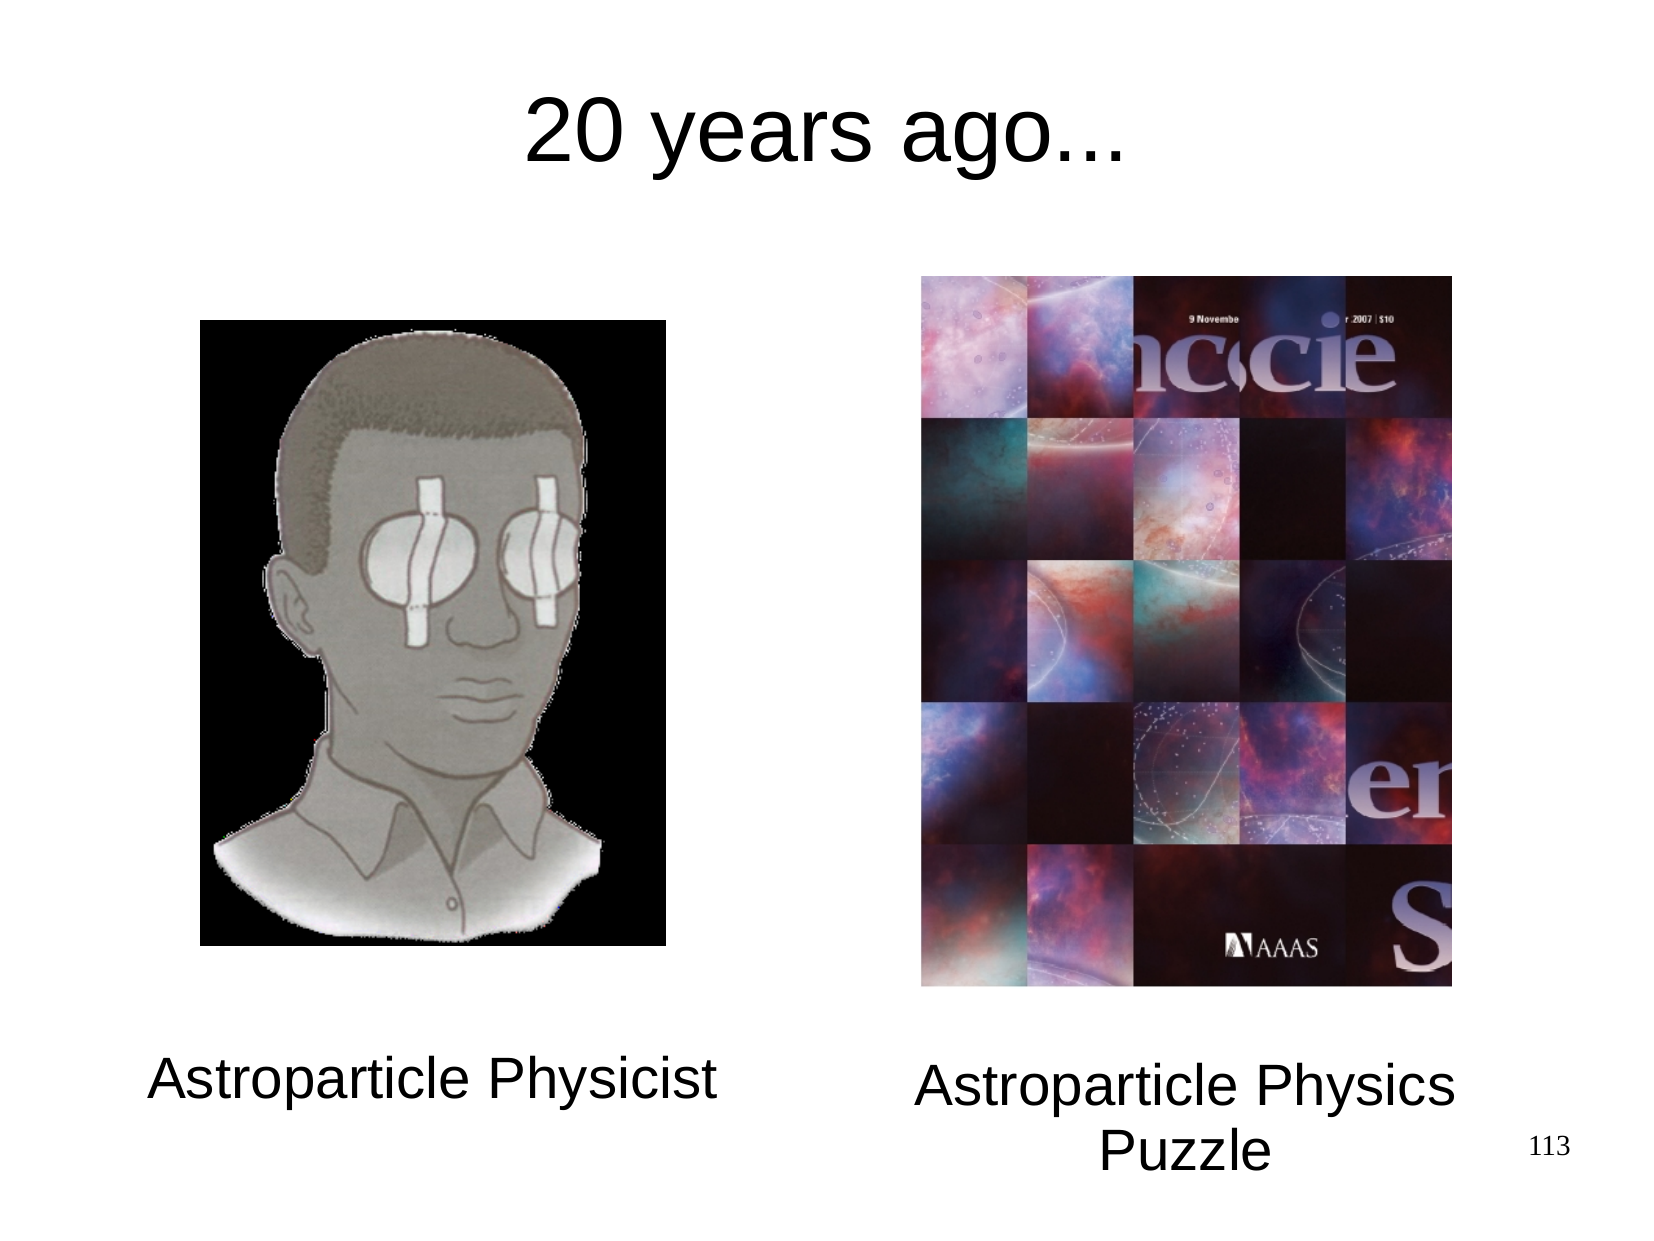

# 20 years ago...
Astroparticle Physicist
Astroparticle Physics
Puzzle
113